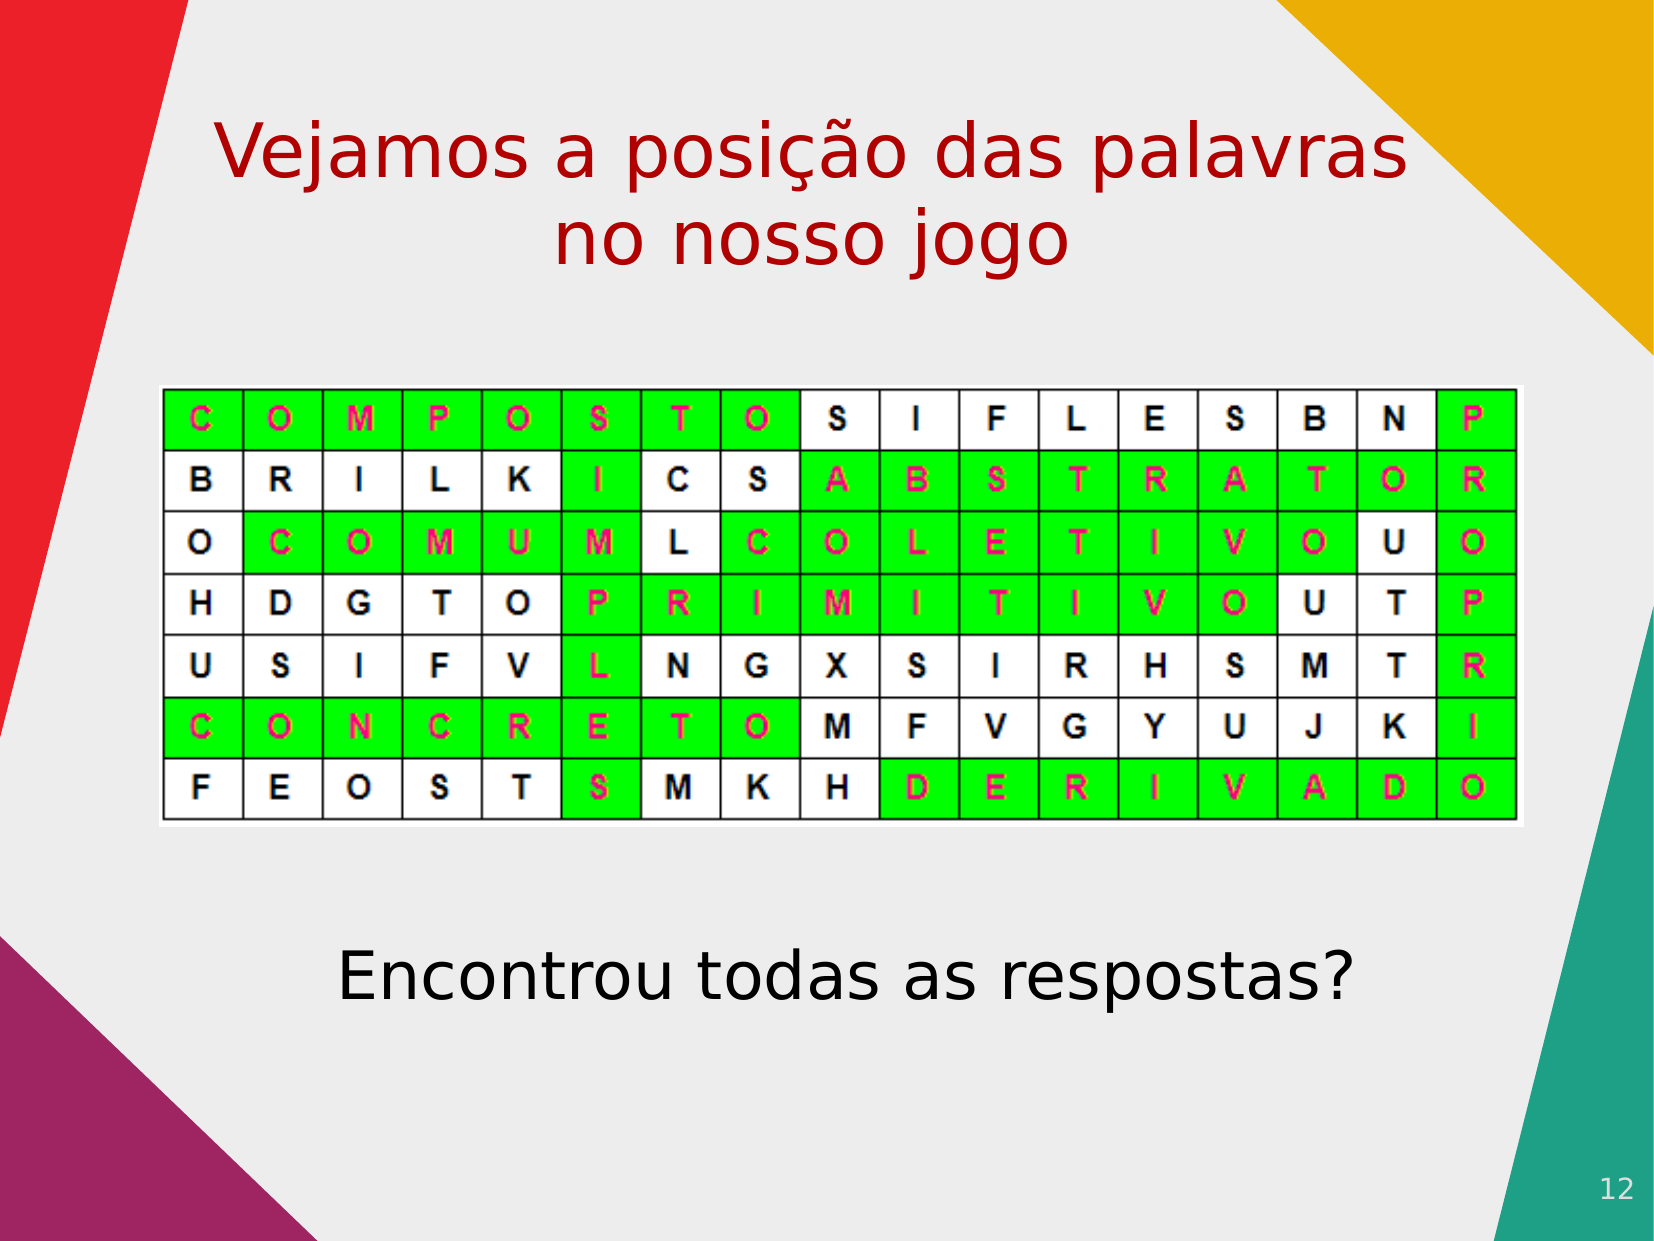

Vejamos a posição das palavras no nosso jogo
# Encontrou todas as respostas?
12